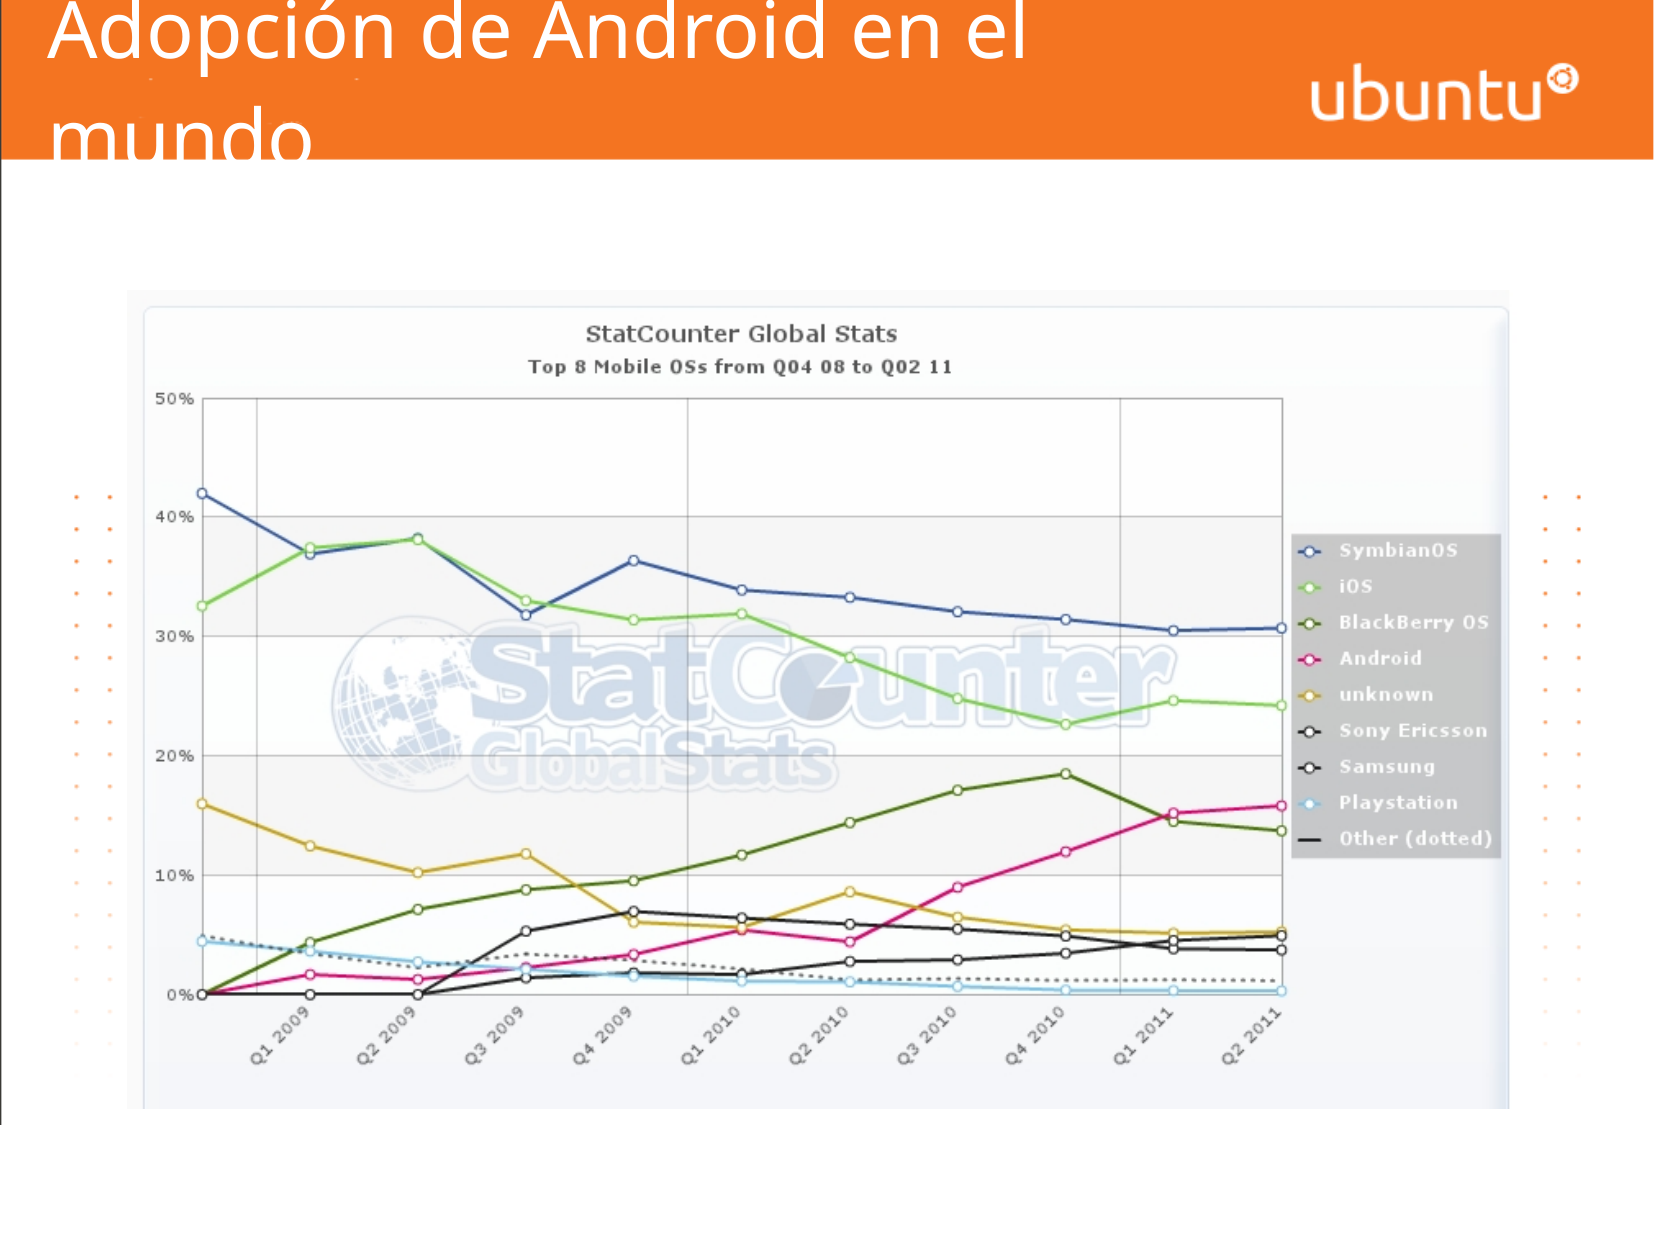

# Adopción de Android en el mundo